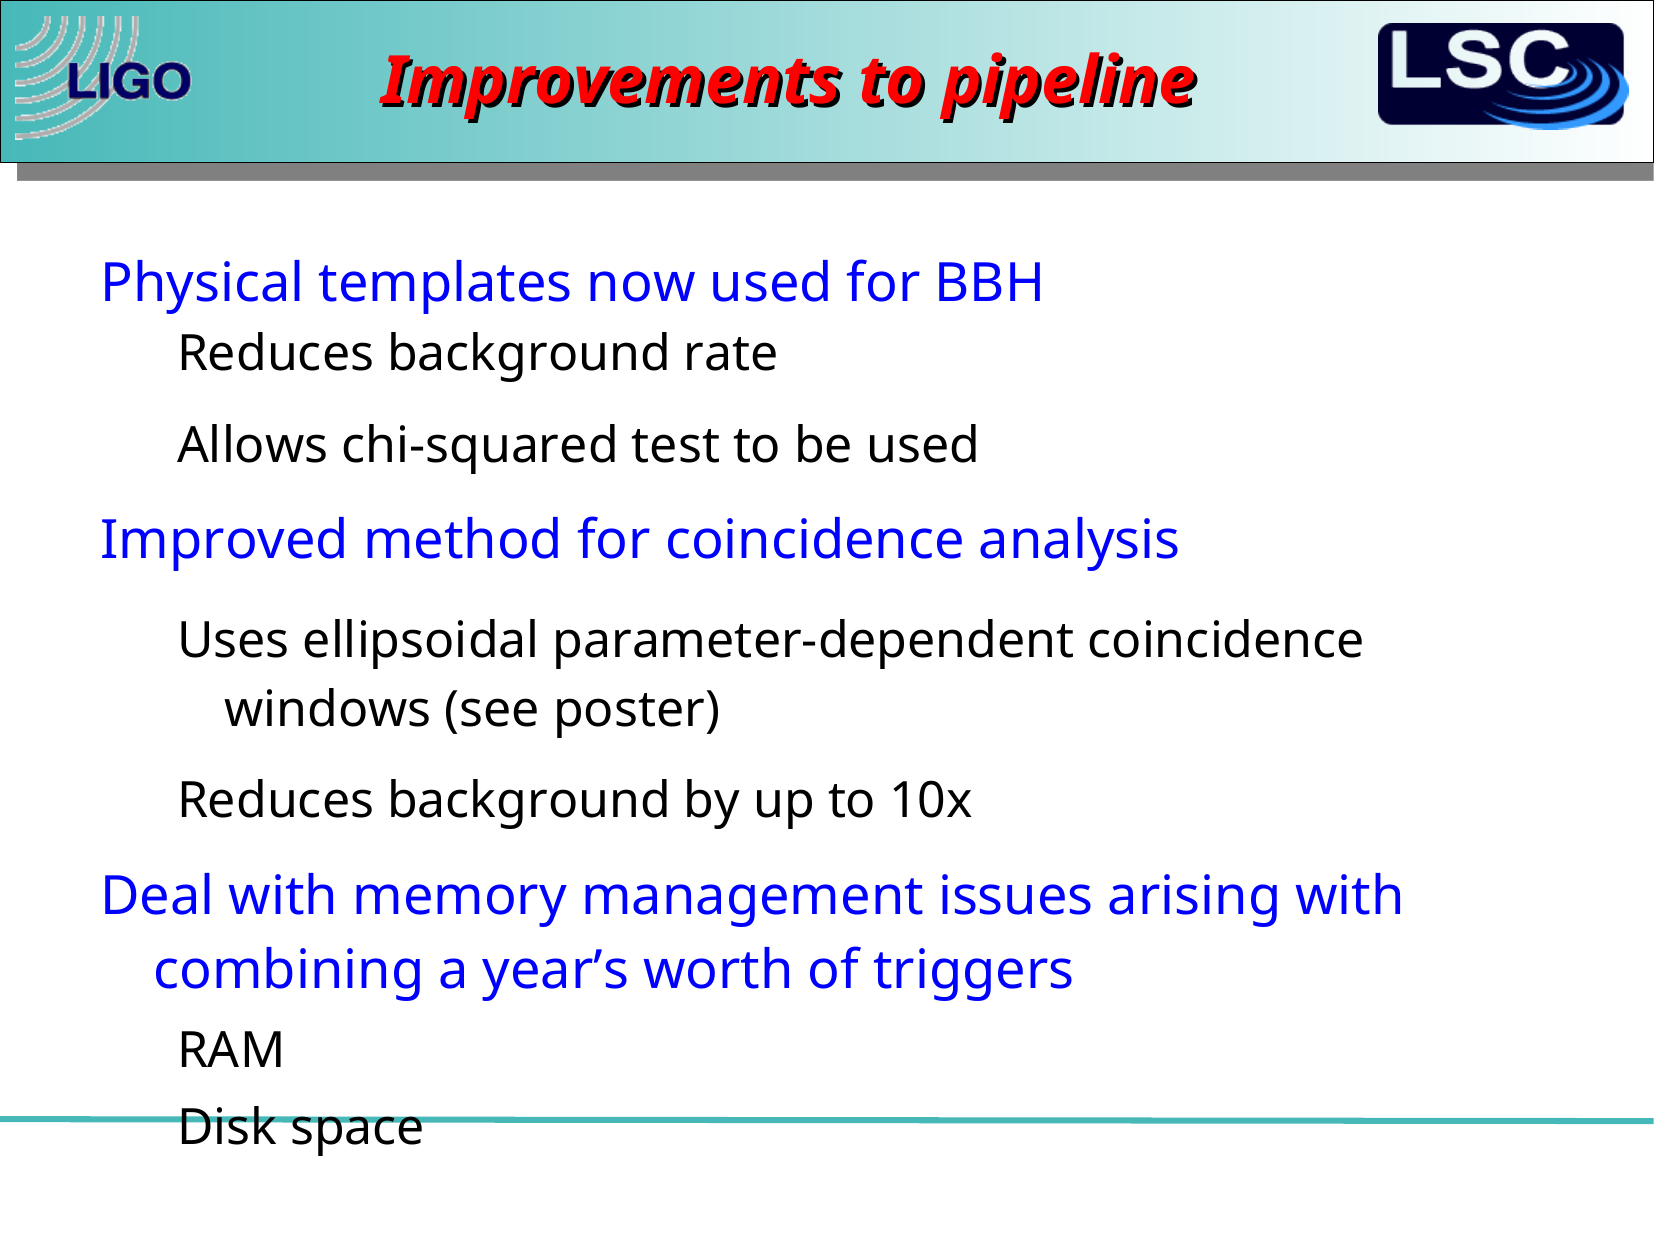

Improvements to pipeline
# Physical templates now used for BBH
Reduces background rate
Allows chi-squared test to be used
Improved method for coincidence analysis
Uses ellipsoidal parameter-dependent coincidence windows (see poster)
Reduces background by up to 10x
Deal with memory management issues arising with combining a year’s worth of triggers
RAM
Disk space